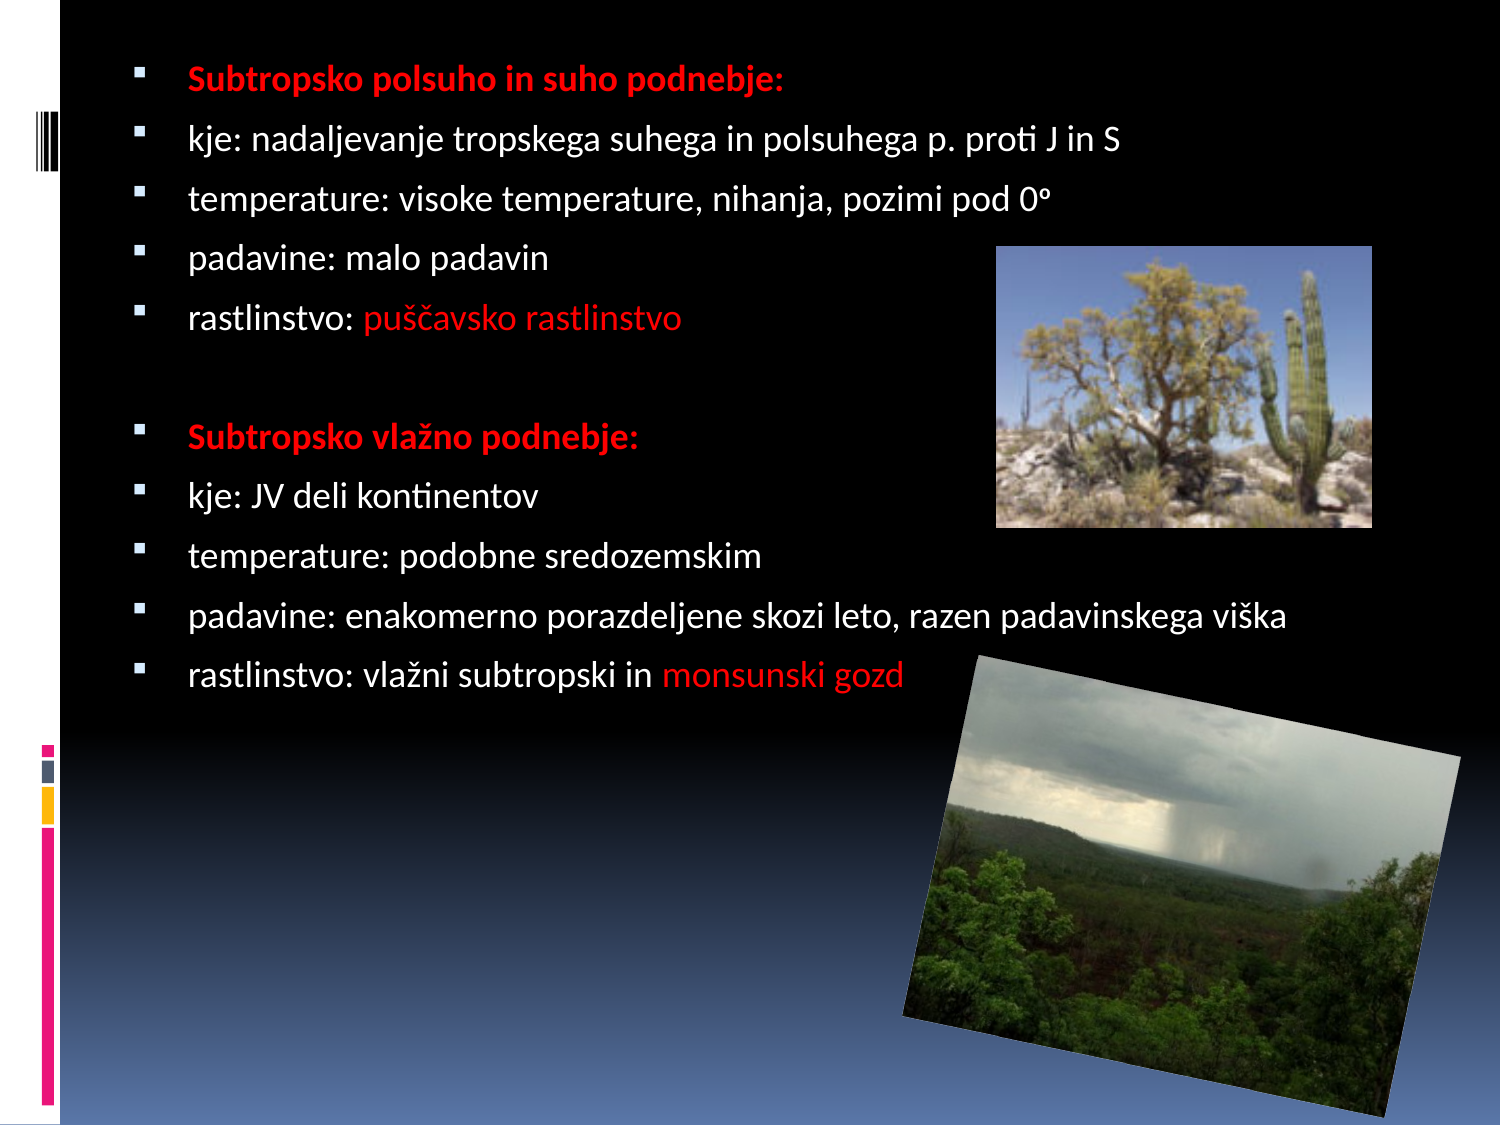

# Subtropsko polsuho in suho podnebje:
kje: nadaljevanje tropskega suhega in polsuhega p. proti J in S
temperature: visoke temperature, nihanja, pozimi pod 0o
padavine: malo padavin
rastlinstvo: puščavsko rastlinstvo
Subtropsko vlažno podnebje:
kje: JV deli kontinentov
temperature: podobne sredozemskim
padavine: enakomerno porazdeljene skozi leto, razen padavinskega viška
rastlinstvo: vlažni subtropski in monsunski gozd